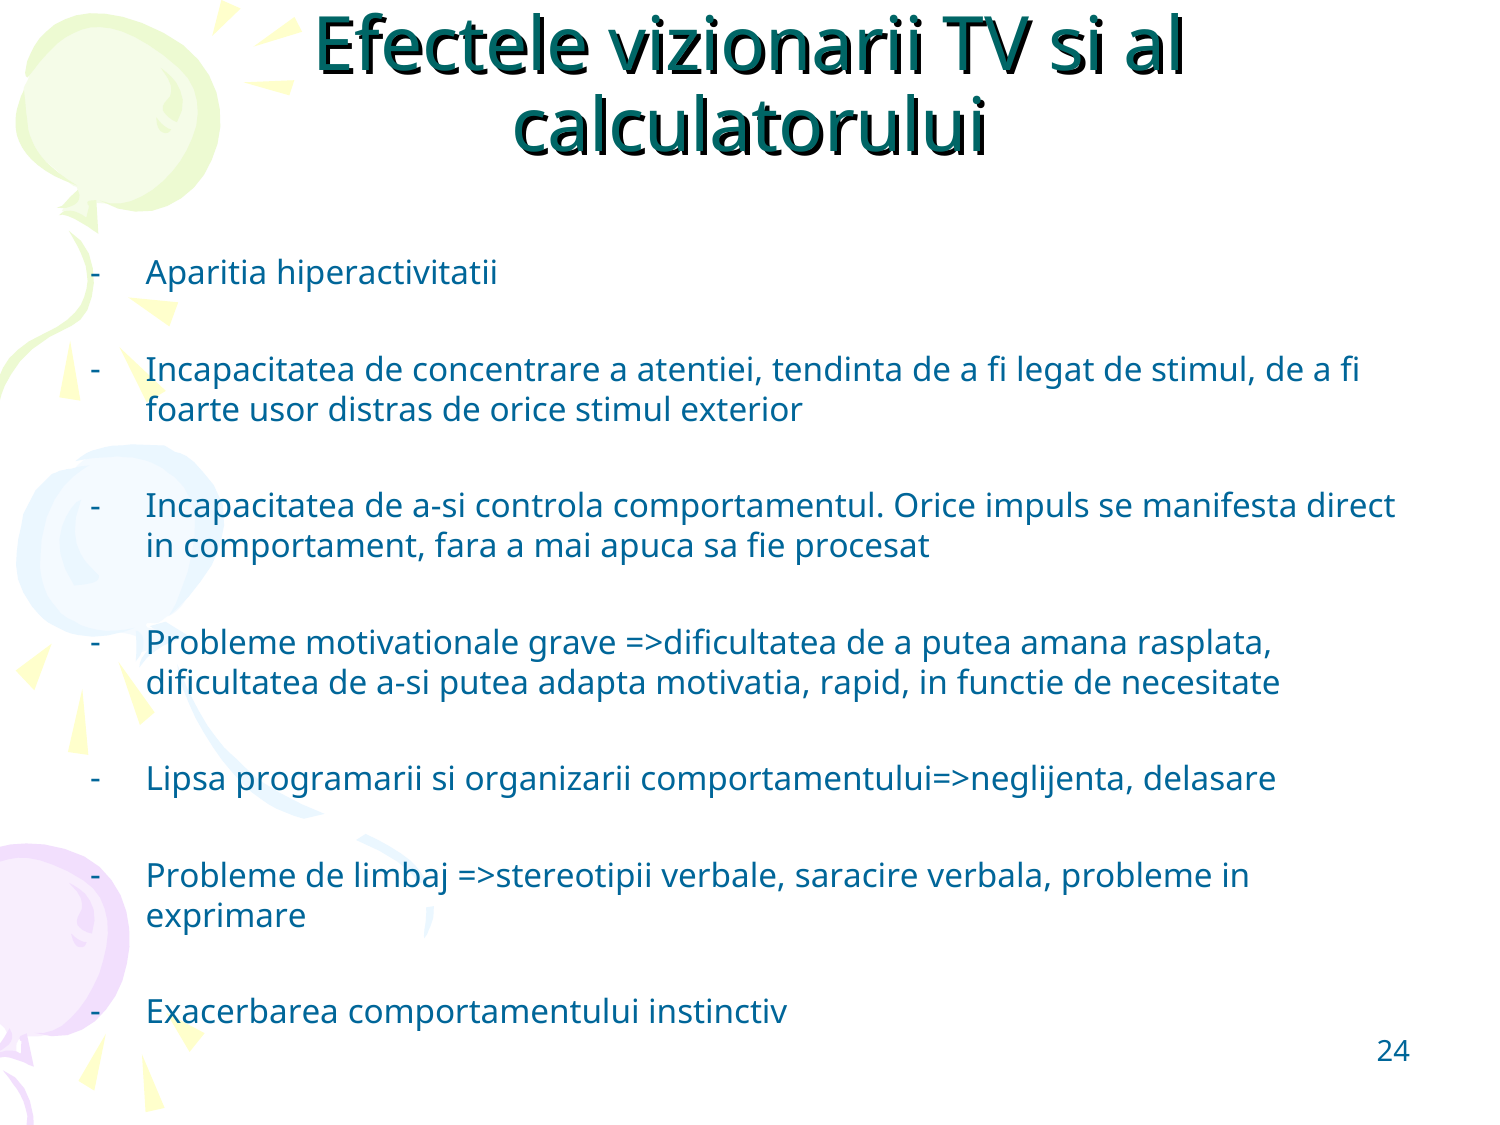

Efectele vizionarii TV si al calculatorului
Aparitia hiperactivitatii
Incapacitatea de concentrare a atentiei, tendinta de a fi legat de stimul, de a fi foarte usor distras de orice stimul exterior
Incapacitatea de a-si controla comportamentul. Orice impuls se manifesta direct in comportament, fara a mai apuca sa fie procesat
Probleme motivationale grave =>dificultatea de a putea amana rasplata, dificultatea de a-si putea adapta motivatia, rapid, in functie de necesitate
Lipsa programarii si organizarii comportamentului=>neglijenta, delasare
Probleme de limbaj =>stereotipii verbale, saracire verbala, probleme in exprimare
Exacerbarea comportamentului instinctiv